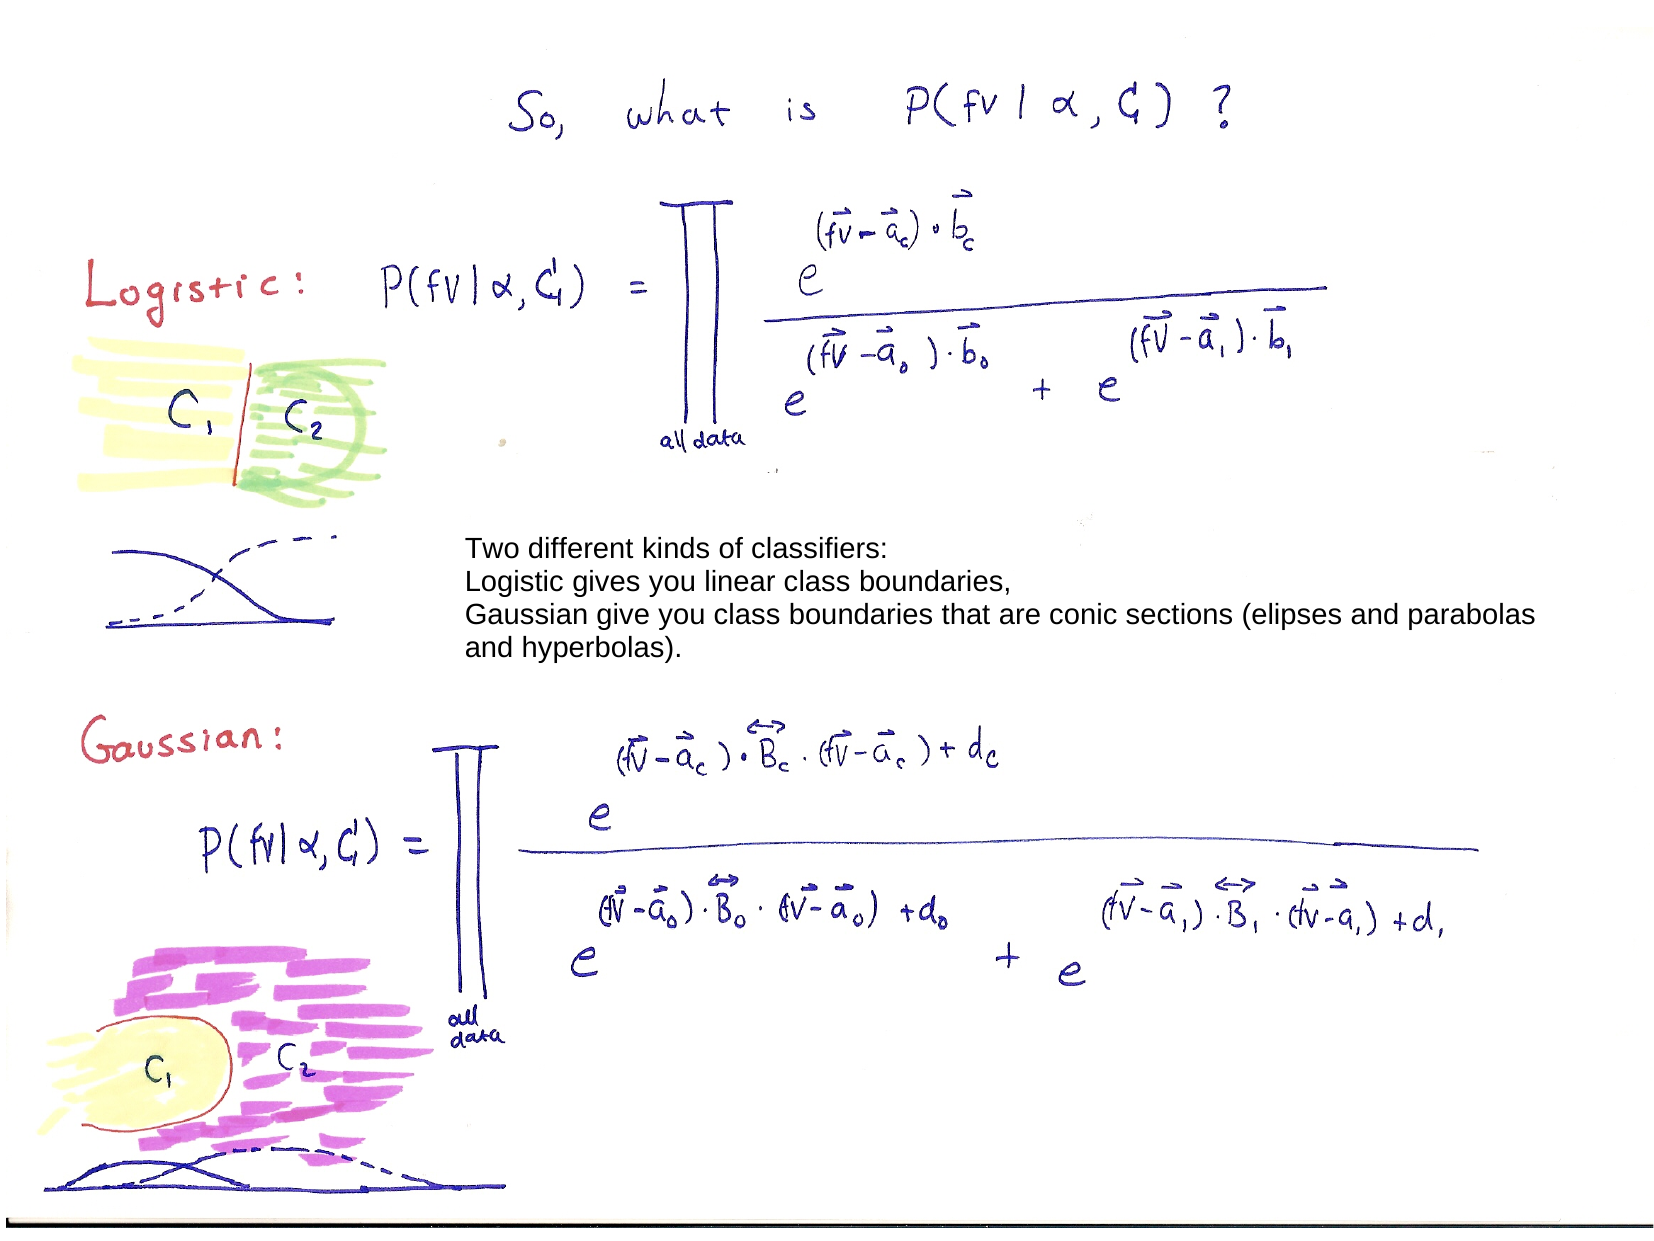

Two different kinds of classifiers:
Logistic gives you linear class boundaries,
Gaussian give you class boundaries that are conic sections (elipses and parabolas and hyperbolas).